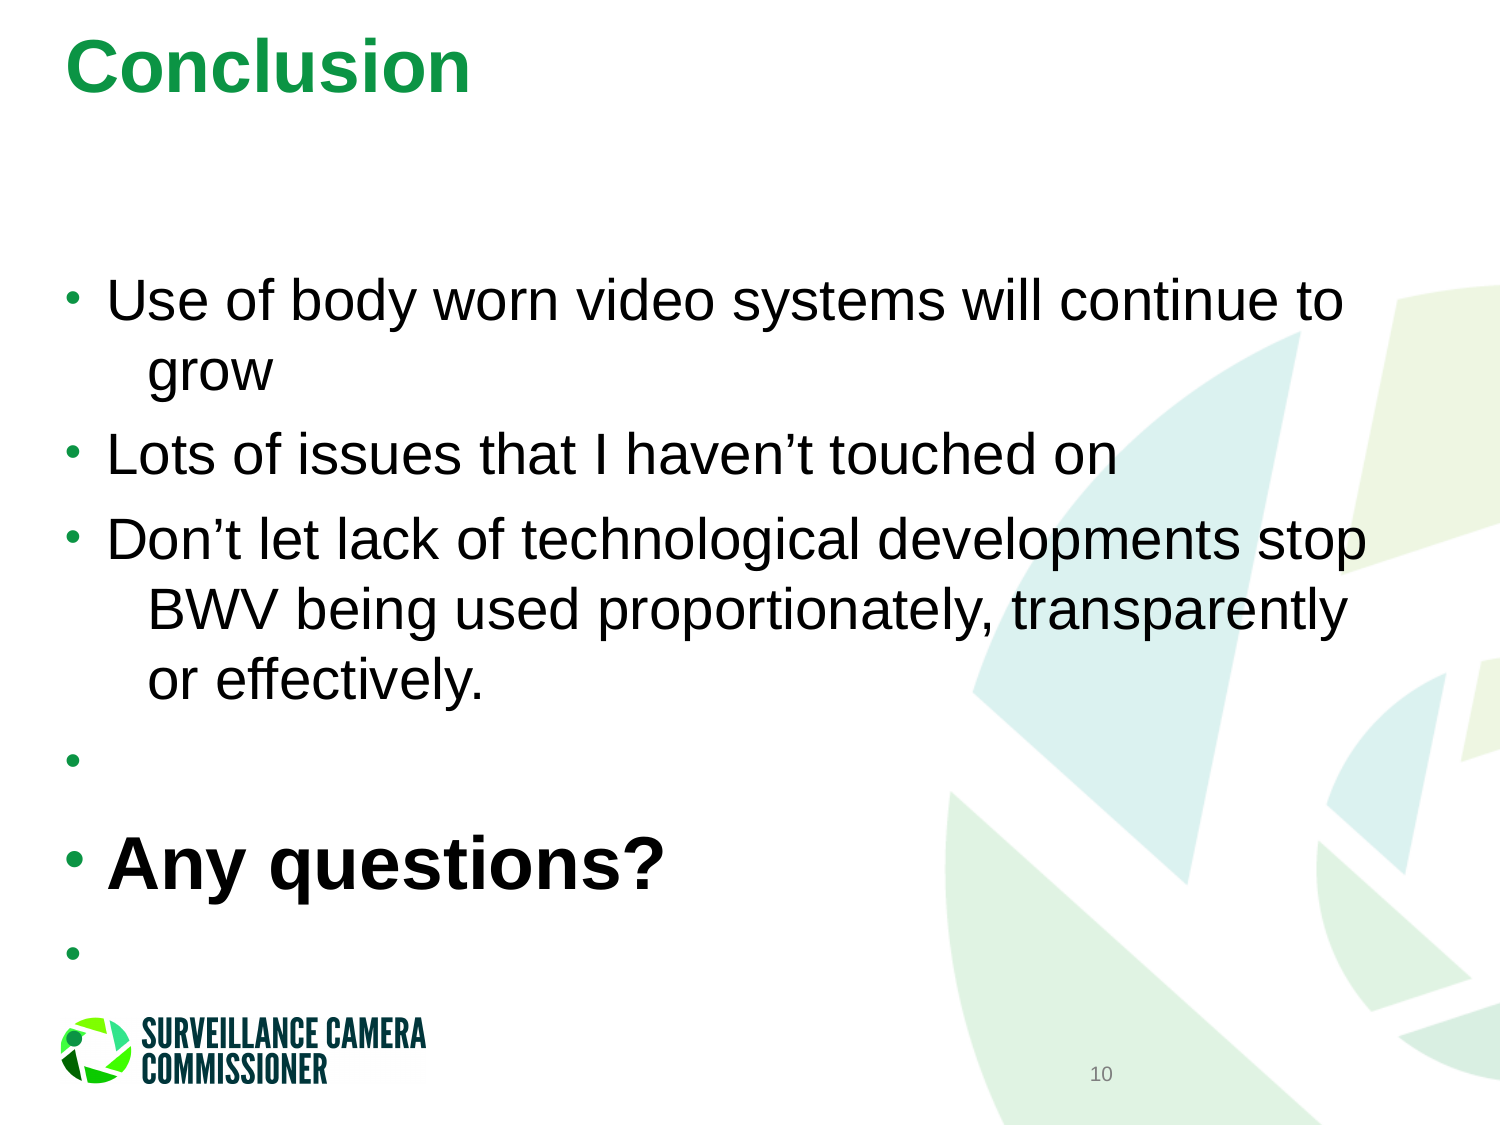

# Conclusion
Use of body worn video systems will continue to grow
Lots of issues that I haven’t touched on
Don’t let lack of technological developments stop BWV being used proportionately, transparently or effectively.
Any questions?